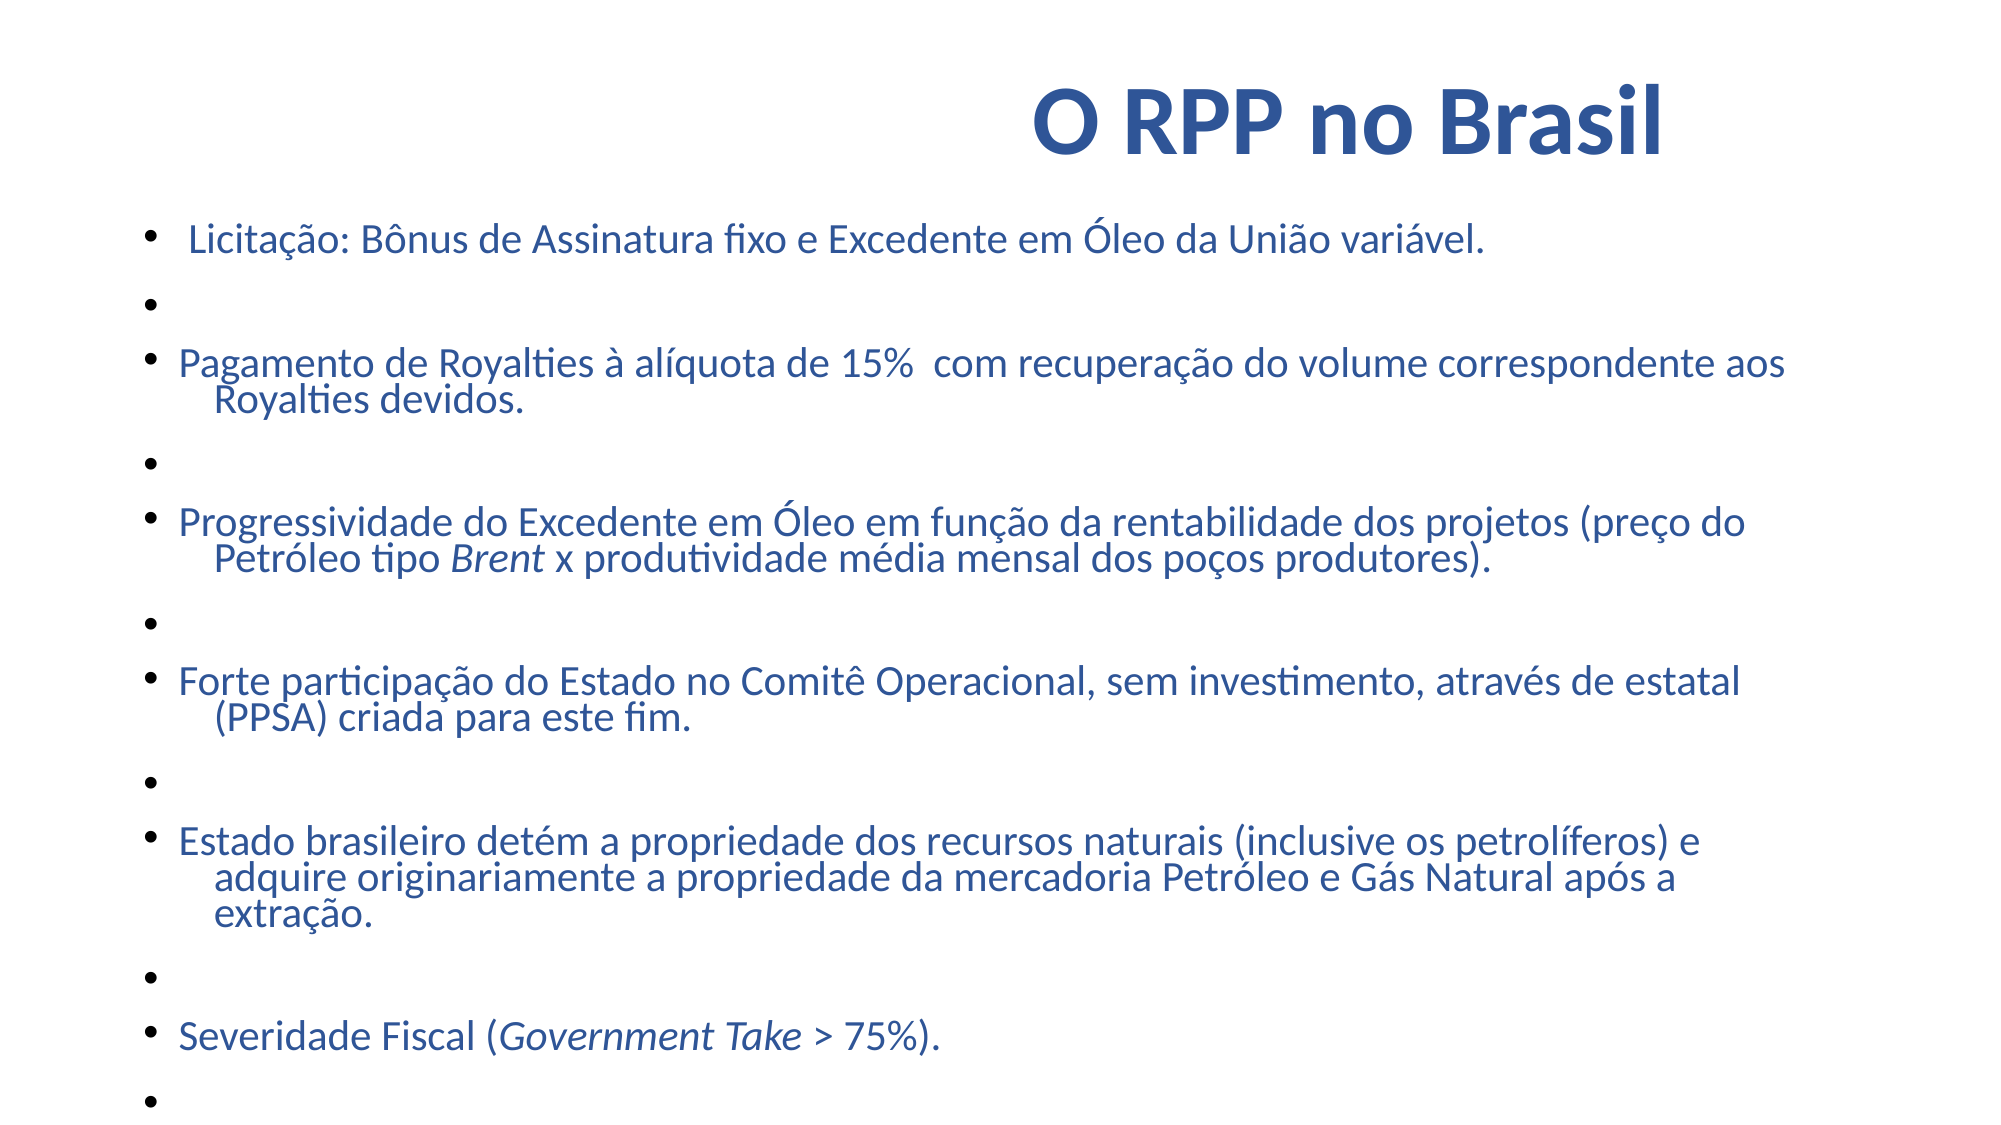

O RPP no Brasil
# Licitação: Bônus de Assinatura fixo e Excedente em Óleo da União variável.
Pagamento de Royalties à alíquota de 15% com recuperação do volume correspondente aos Royalties devidos.
Progressividade do Excedente em Óleo em função da rentabilidade dos projetos (preço do Petróleo tipo Brent x produtividade média mensal dos poços produtores).
Forte participação do Estado no Comitê Operacional, sem investimento, através de estatal (PPSA) criada para este fim.
Estado brasileiro detém a propriedade dos recursos naturais (inclusive os petrolíferos) e adquire originariamente a propriedade da mercadoria Petróleo e Gás Natural após a extração.
Severidade Fiscal (Government Take > 75%).